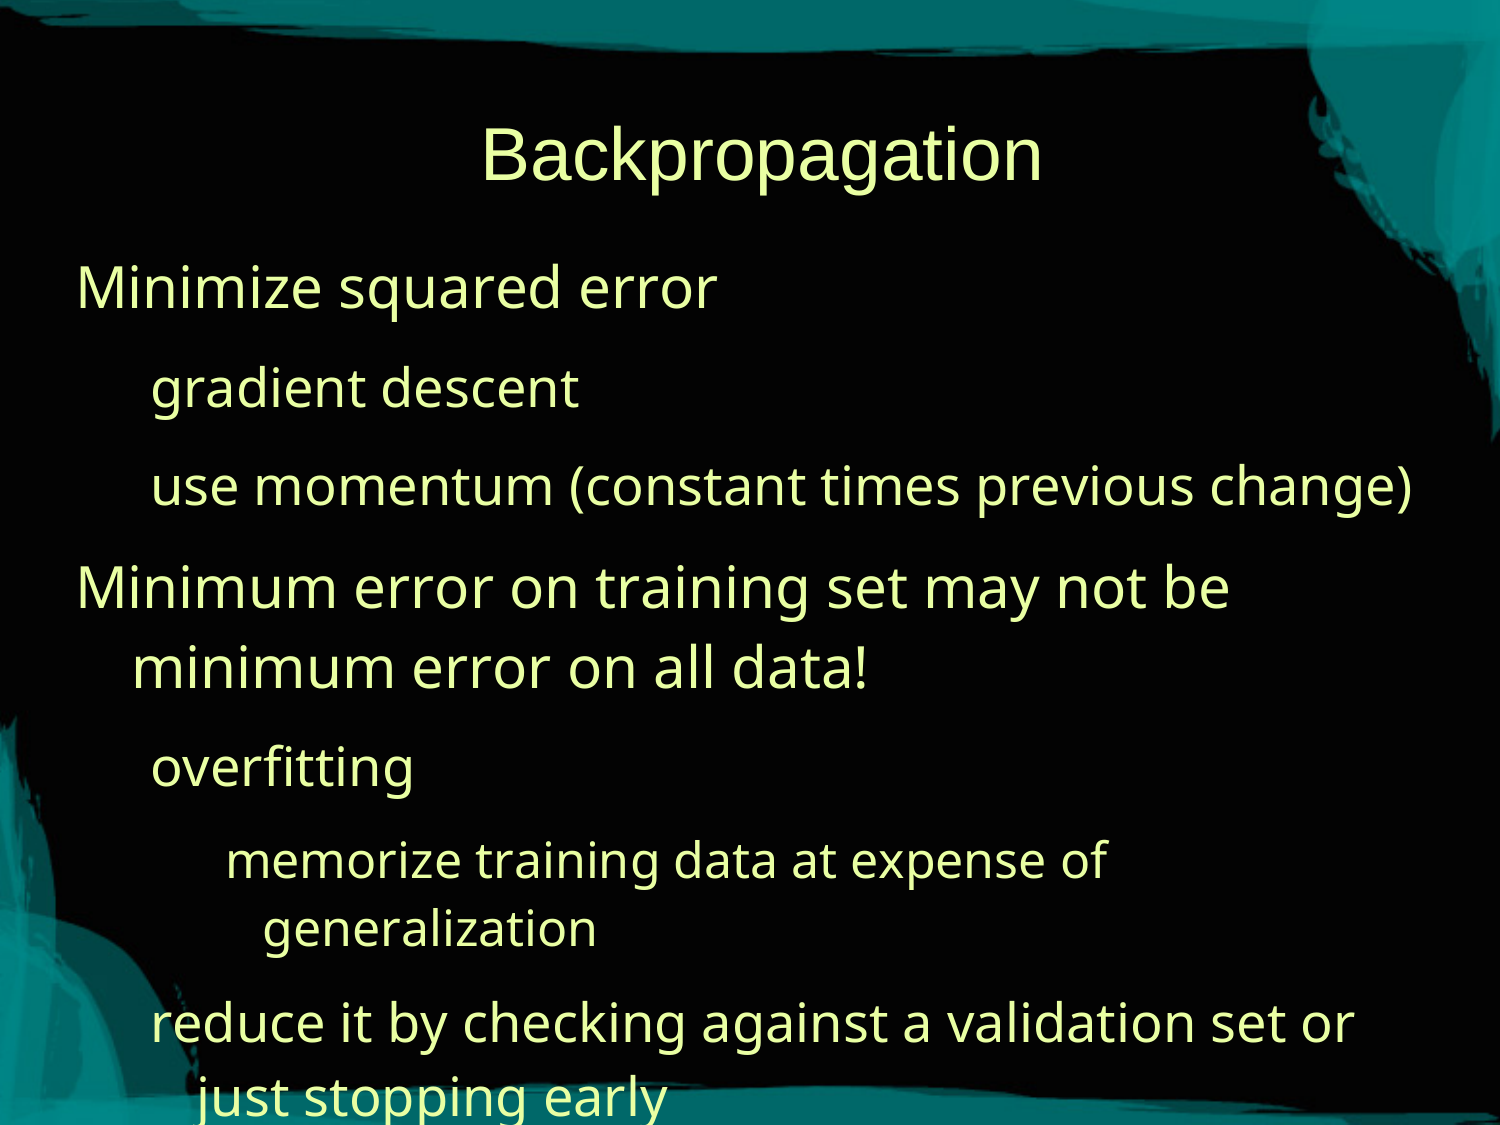

# Backpropagation
Minimize squared error
gradient descent
use momentum (constant times previous change)
Minimum error on training set may not be minimum error on all data!
overfitting
memorize training data at expense of generalization
reduce it by checking against a validation set or just stopping early